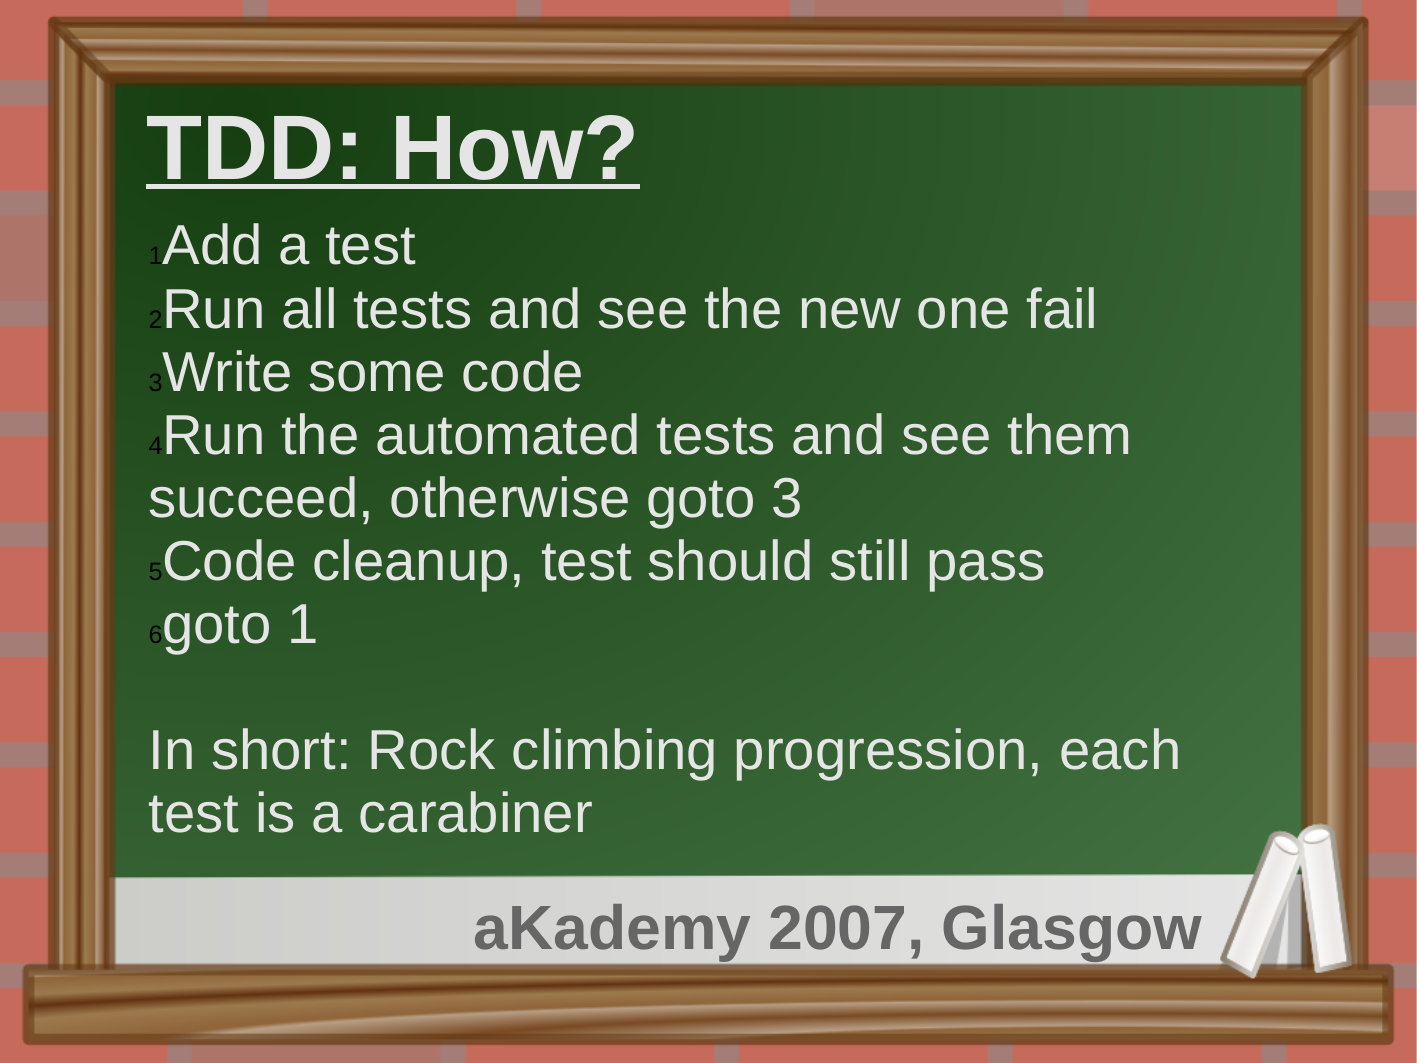

TDD: How?
Add a test
Run all tests and see the new one fail
Write some code
Run the automated tests and see them succeed, otherwise goto 3
Code cleanup, test should still pass
goto 1
In short: Rock climbing progression, each test is a carabiner